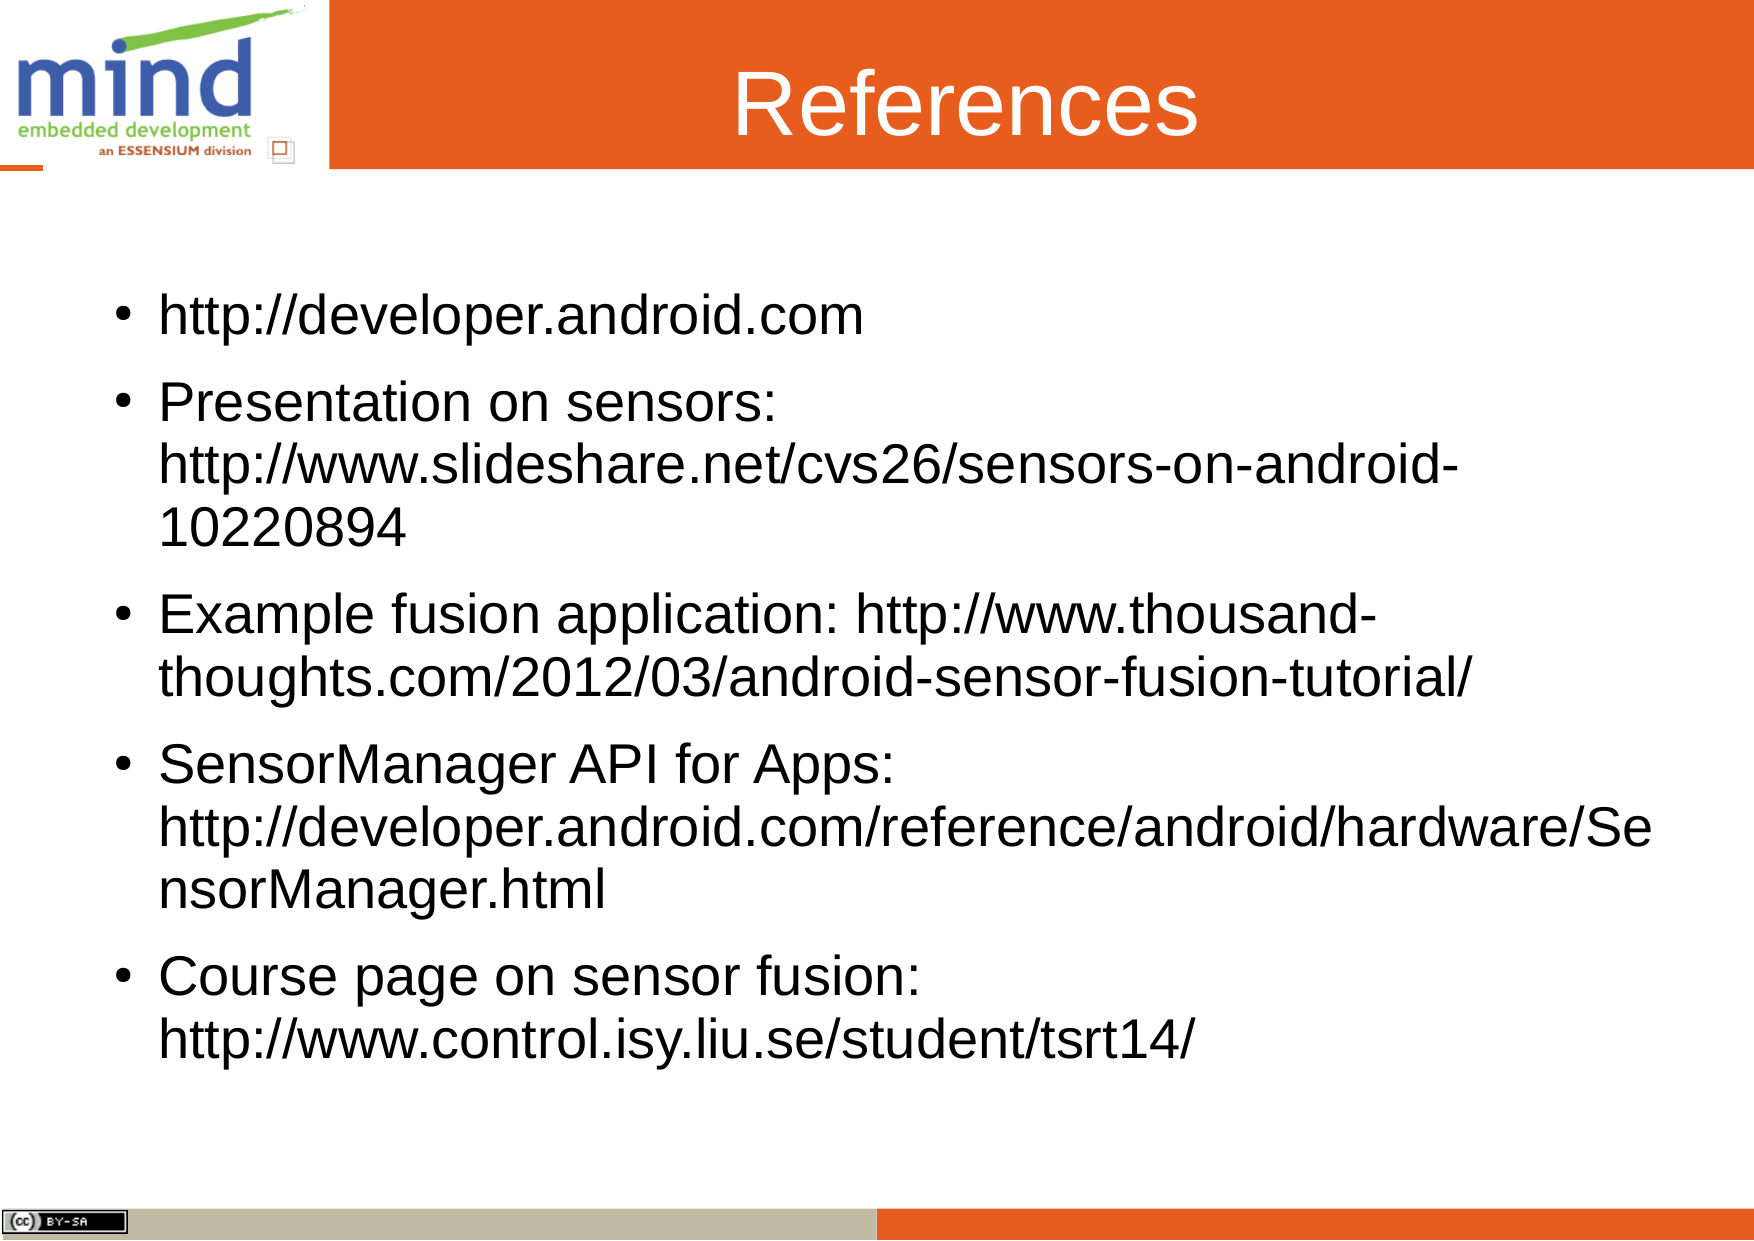

# References
http://developer.android.com
Presentation on sensors: http://www.slideshare.net/cvs26/sensors-on-android-10220894
Example fusion application: http://www.thousand-thoughts.com/2012/03/android-sensor-fusion-tutorial/
SensorManager API for Apps: http://developer.android.com/reference/android/hardware/SensorManager.html
Course page on sensor fusion: http://www.control.isy.liu.se/student/tsrt14/